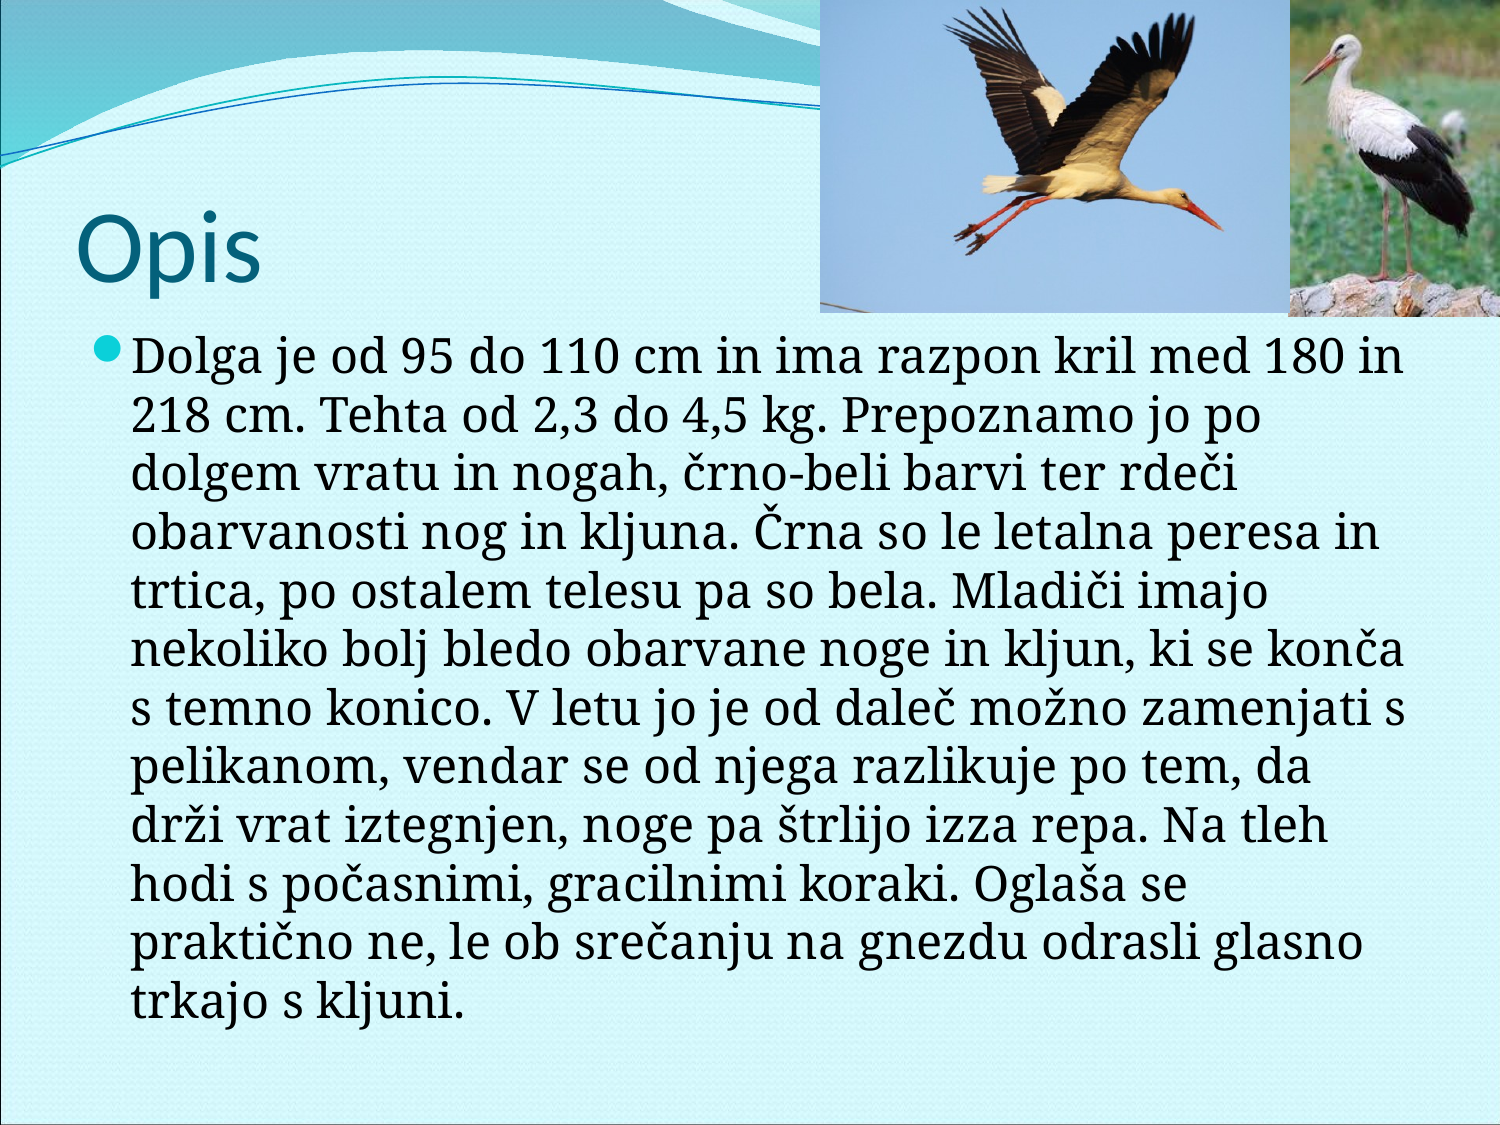

# Opis
Dolga je od 95 do 110 cm in ima razpon kril med 180 in 218 cm. Tehta od 2,3 do 4,5 kg. Prepoznamo jo po dolgem vratu in nogah, črno-beli barvi ter rdeči obarvanosti nog in kljuna. Črna so le letalna peresa in trtica, po ostalem telesu pa so bela. Mladiči imajo nekoliko bolj bledo obarvane noge in kljun, ki se konča s temno konico. V letu jo je od daleč možno zamenjati s pelikanom, vendar se od njega razlikuje po tem, da drži vrat iztegnjen, noge pa štrlijo izza repa. Na tleh hodi s počasnimi, gracilnimi koraki. Oglaša se praktično ne, le ob srečanju na gnezdu odrasli glasno trkajo s kljuni.